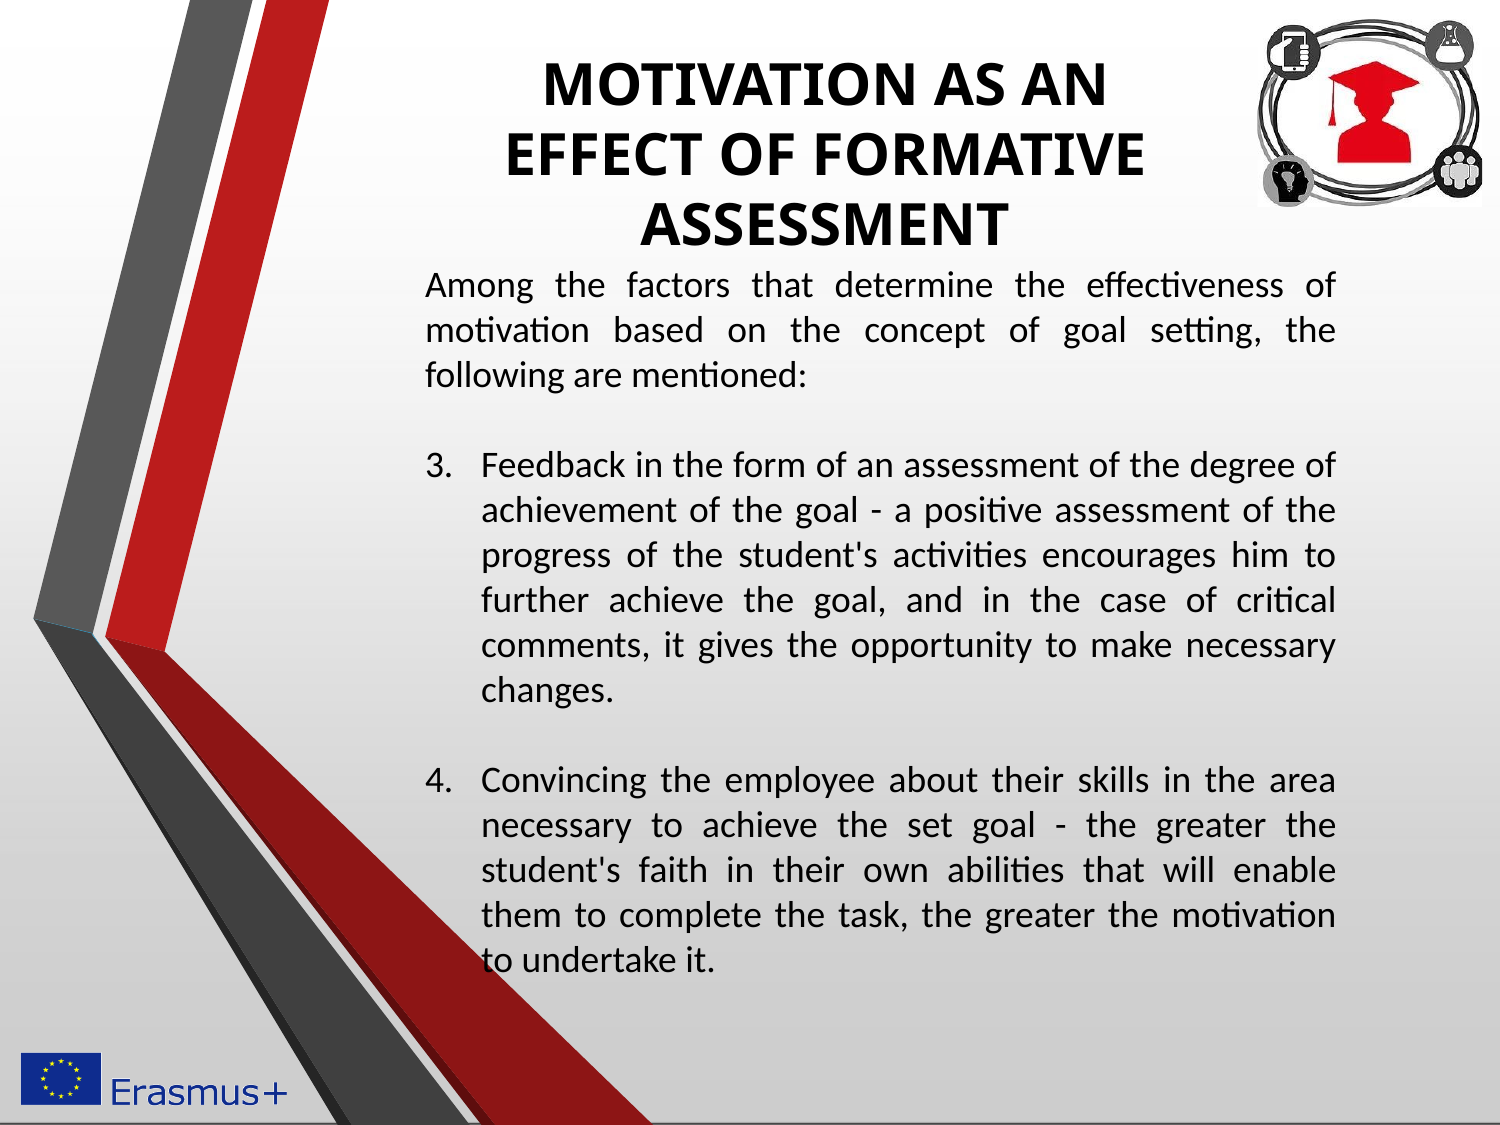

# MOTIVATION AS AN EFFECT OF FORMATIVE ASSESSMENT
Among the factors that determine the effectiveness of motivation based on the concept of goal setting, the following are mentioned:
Feedback in the form of an assessment of the degree of achievement of the goal - a positive assessment of the progress of the student's activities encourages him to further achieve the goal, and in the case of critical comments, it gives the opportunity to make necessary changes.
Convincing the employee about their skills in the area necessary to achieve the set goal - the greater the student's faith in their own abilities that will enable them to complete the task, the greater the motivation to undertake it.